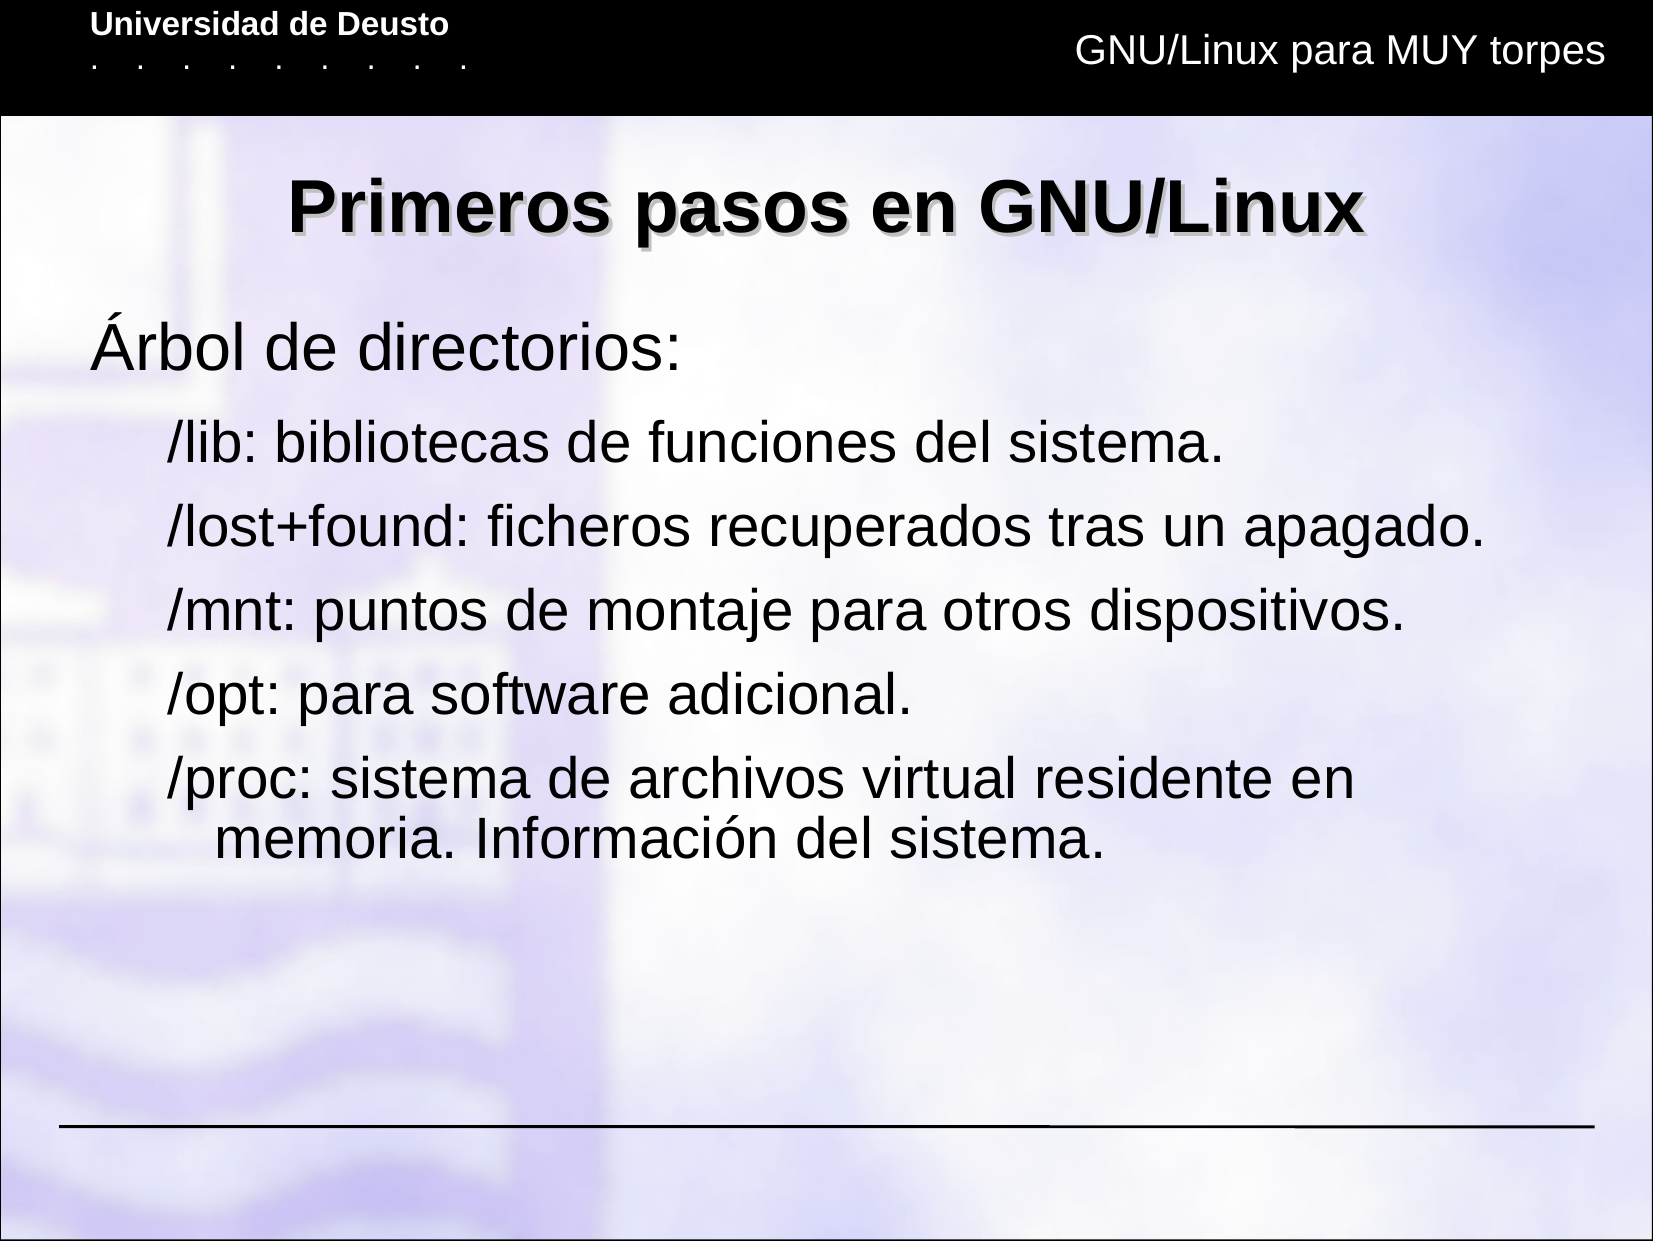

# Primeros pasos en GNU/Linux
Árbol de directorios:
/lib: bibliotecas de funciones del sistema.
/lost+found: ficheros recuperados tras un apagado.
/mnt: puntos de montaje para otros dispositivos.
/opt: para software adicional.
/proc: sistema de archivos virtual residente en memoria. Información del sistema.